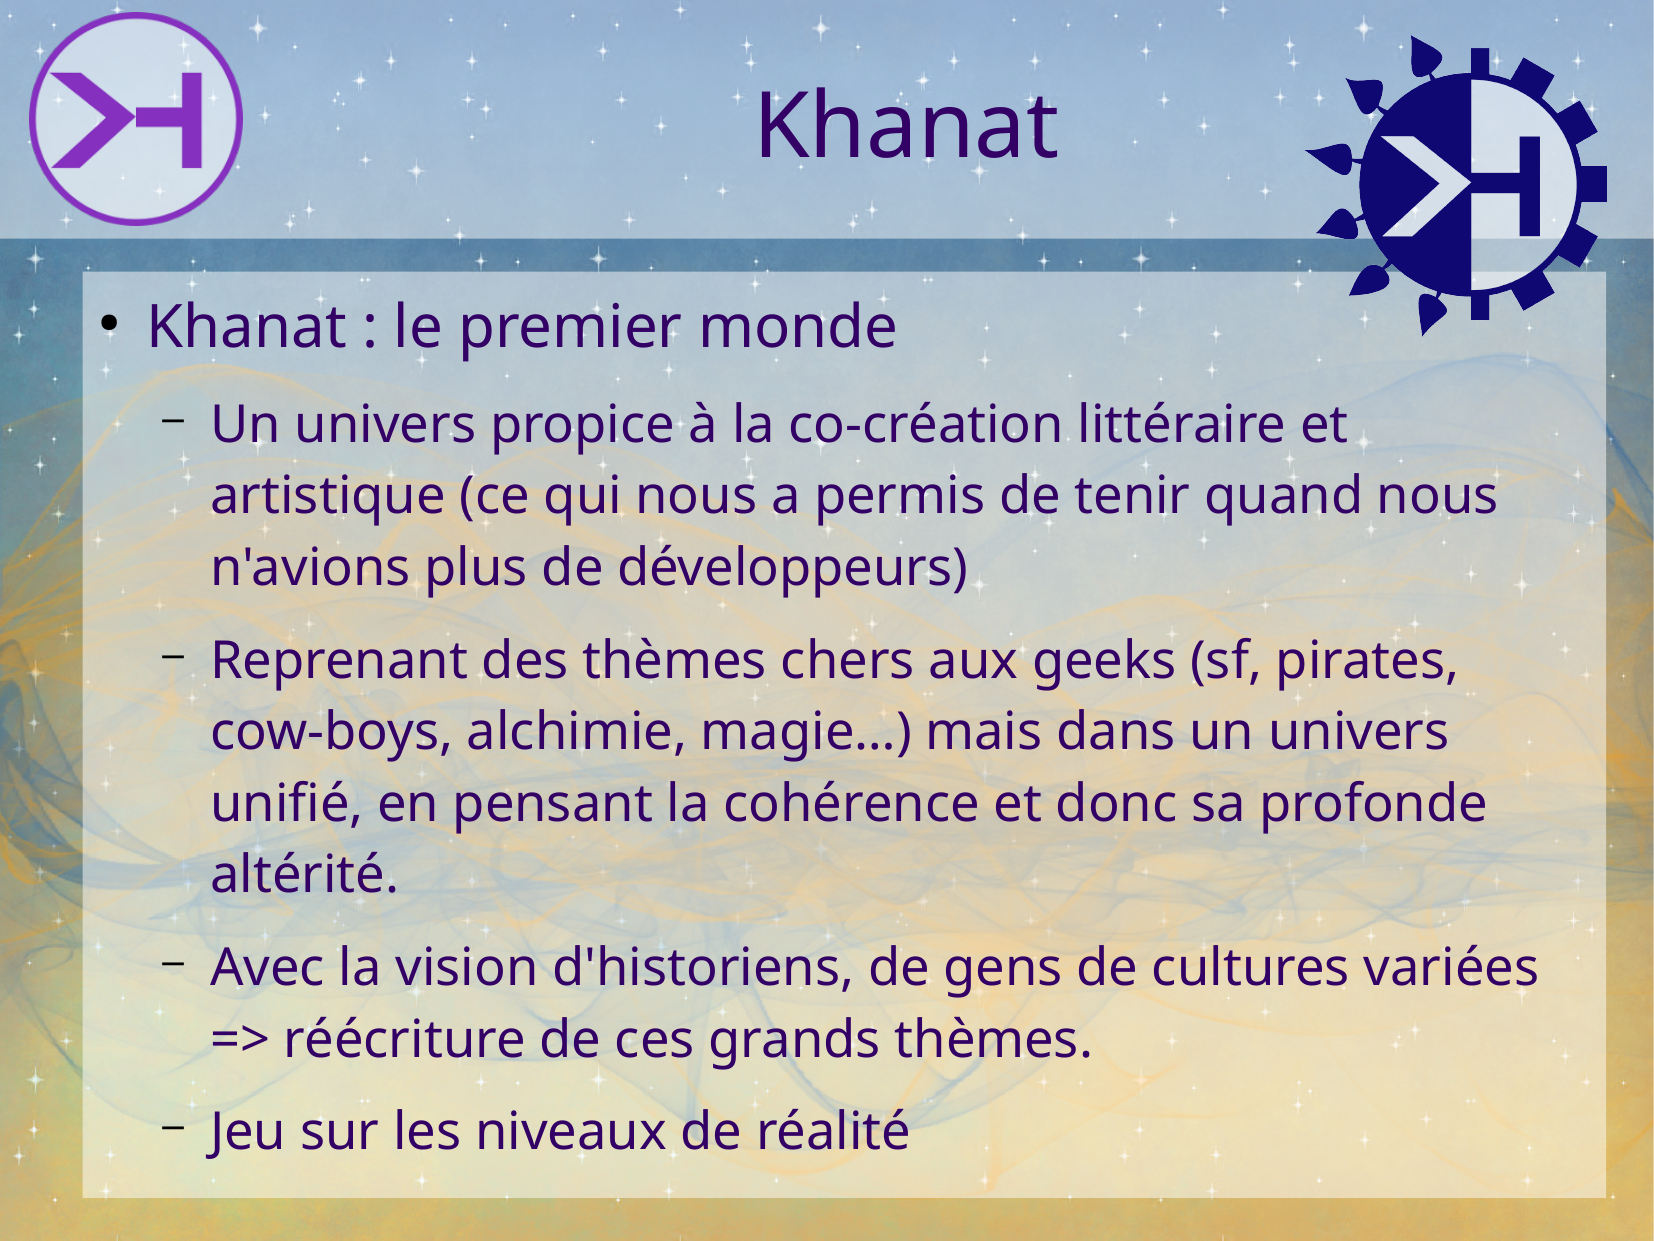

# Khanat
Khanat : le premier monde
Un univers propice à la co-création littéraire et artistique (ce qui nous a permis de tenir quand nous n'avions plus de développeurs)
Reprenant des thèmes chers aux geeks (sf, pirates, cow-boys, alchimie, magie…) mais dans un univers unifié, en pensant la cohérence et donc sa profonde altérité.
Avec la vision d'historiens, de gens de cultures variées => réécriture de ces grands thèmes.
Jeu sur les niveaux de réalité